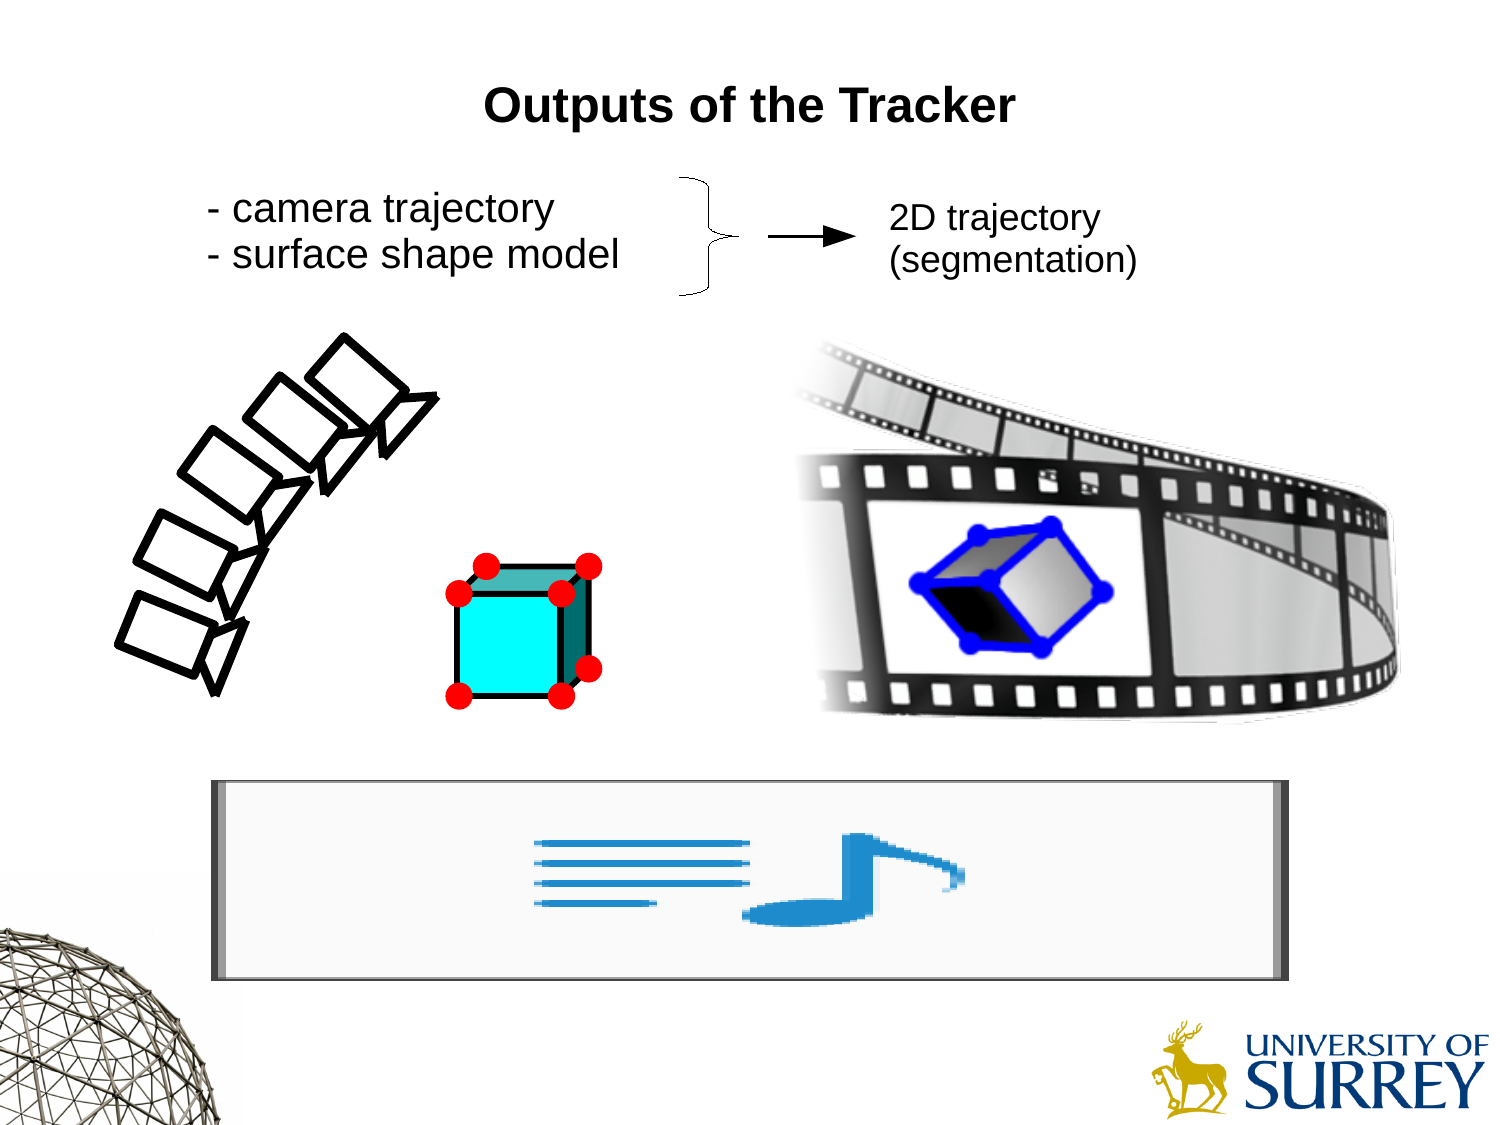

# Outputs of the Tracker
	- camera trajectory
	- surface shape model
2D trajectory
(segmentation)